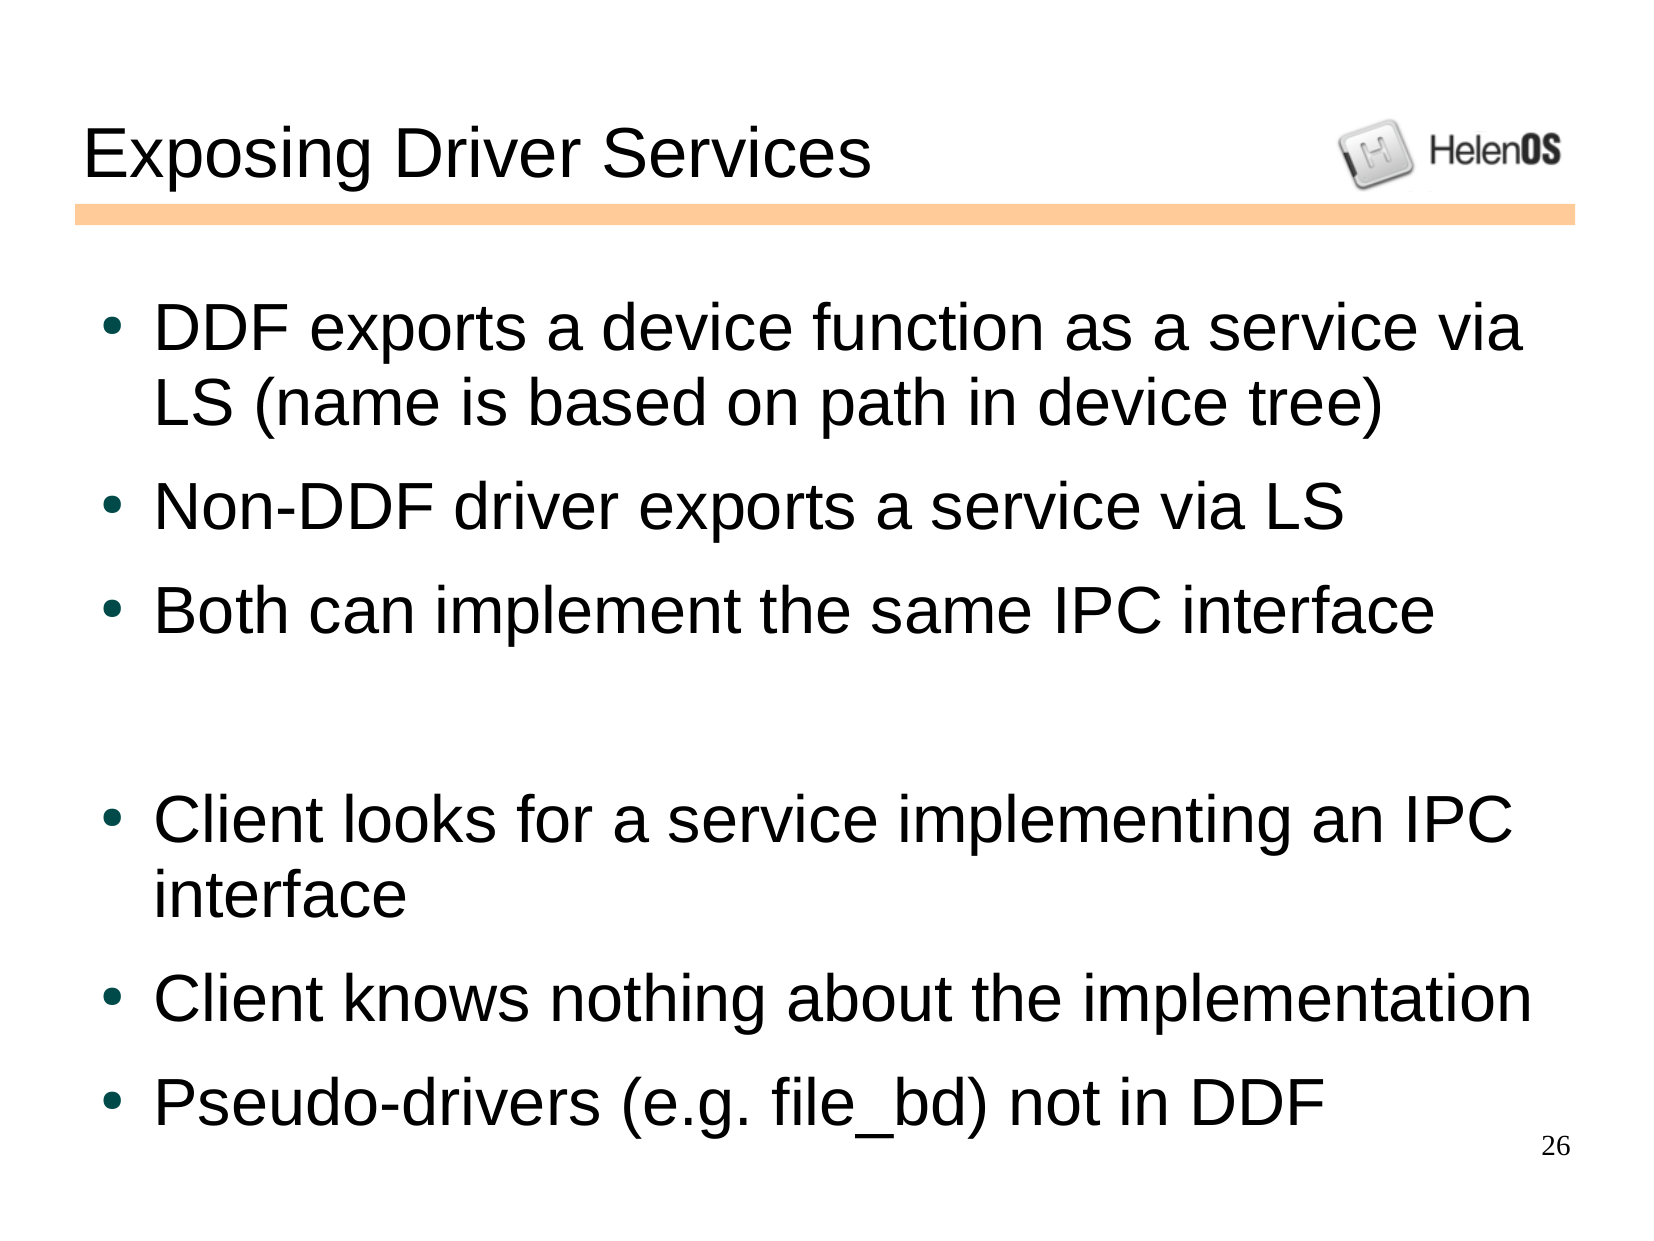

# Exposing Driver Services
DDF exports a device function as a service via LS (name is based on path in device tree)
Non-DDF driver exports a service via LS
Both can implement the same IPC interface
Client looks for a service implementing an IPC interface
Client knows nothing about the implementation
Pseudo-drivers (e.g. file_bd) not in DDF
26